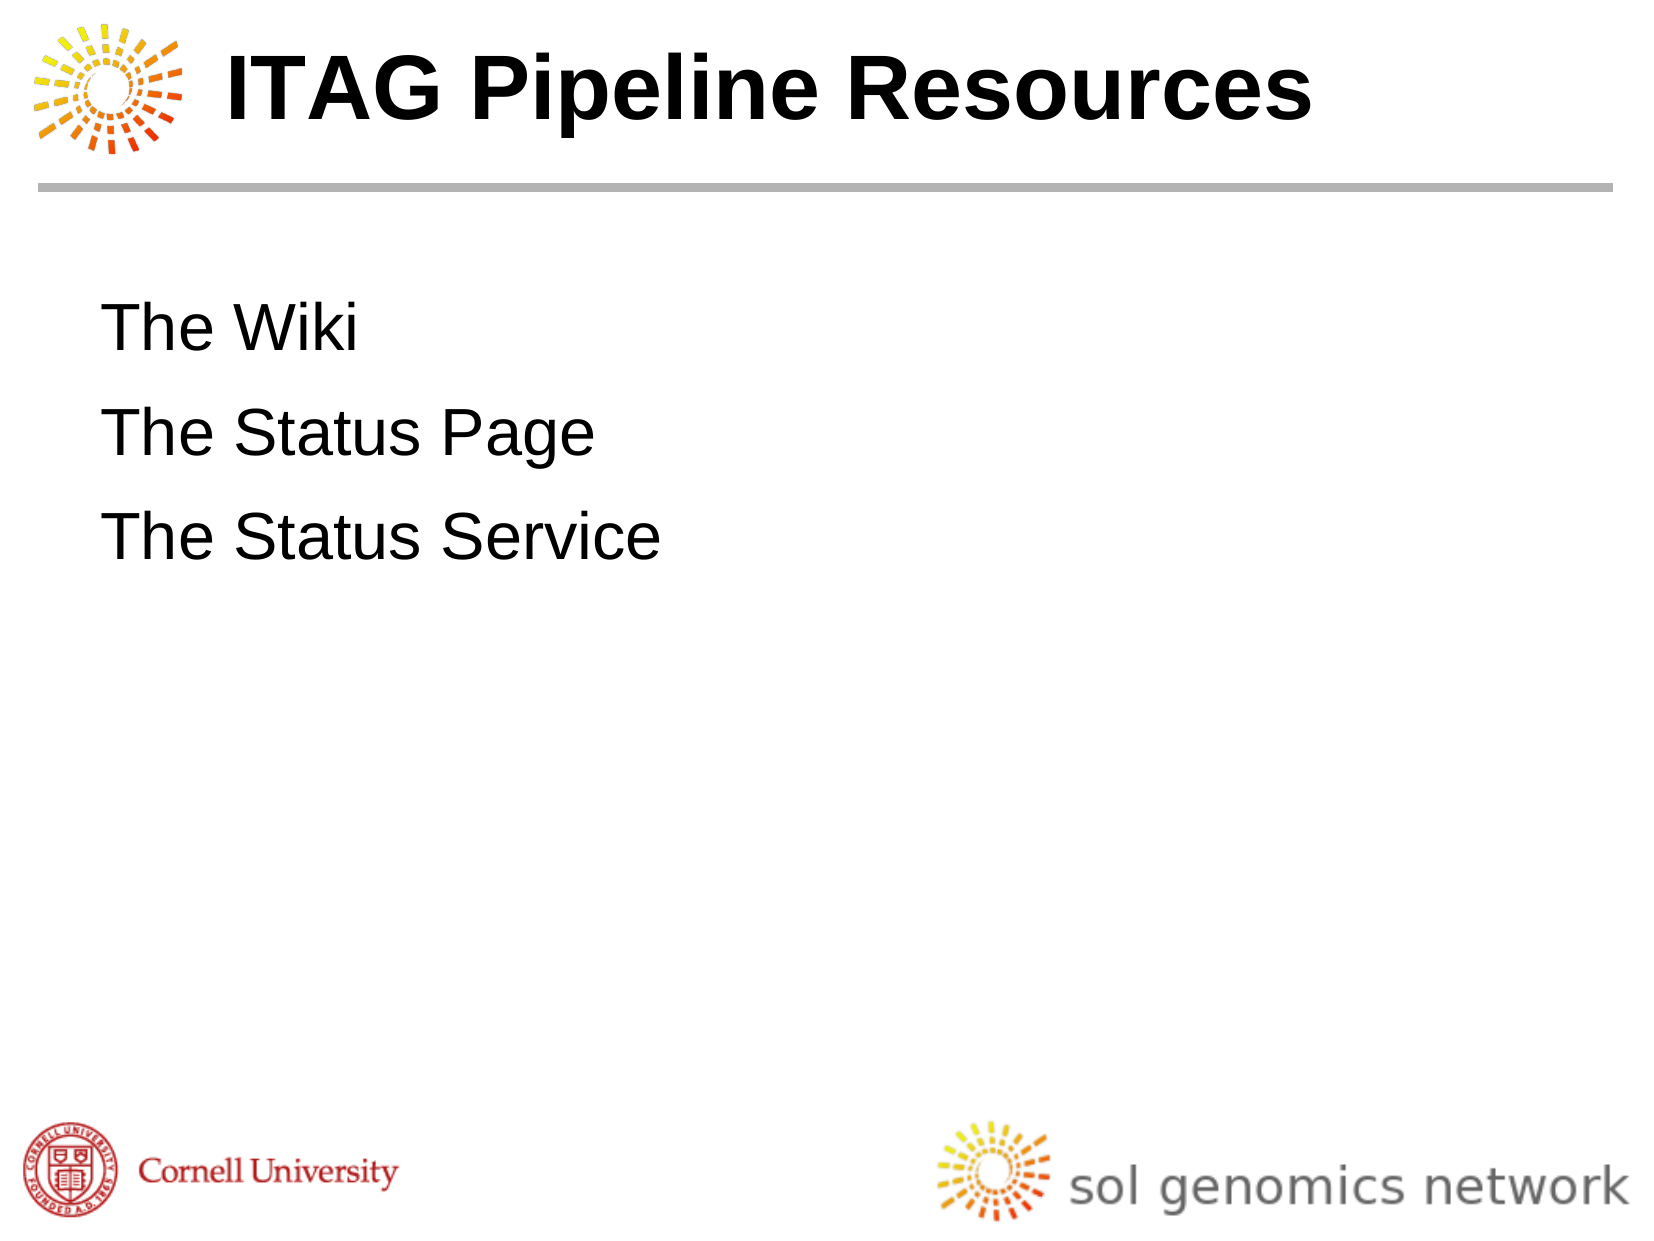

# ITAG Pipeline Resources
The Wiki
The Status Page
The Status Service